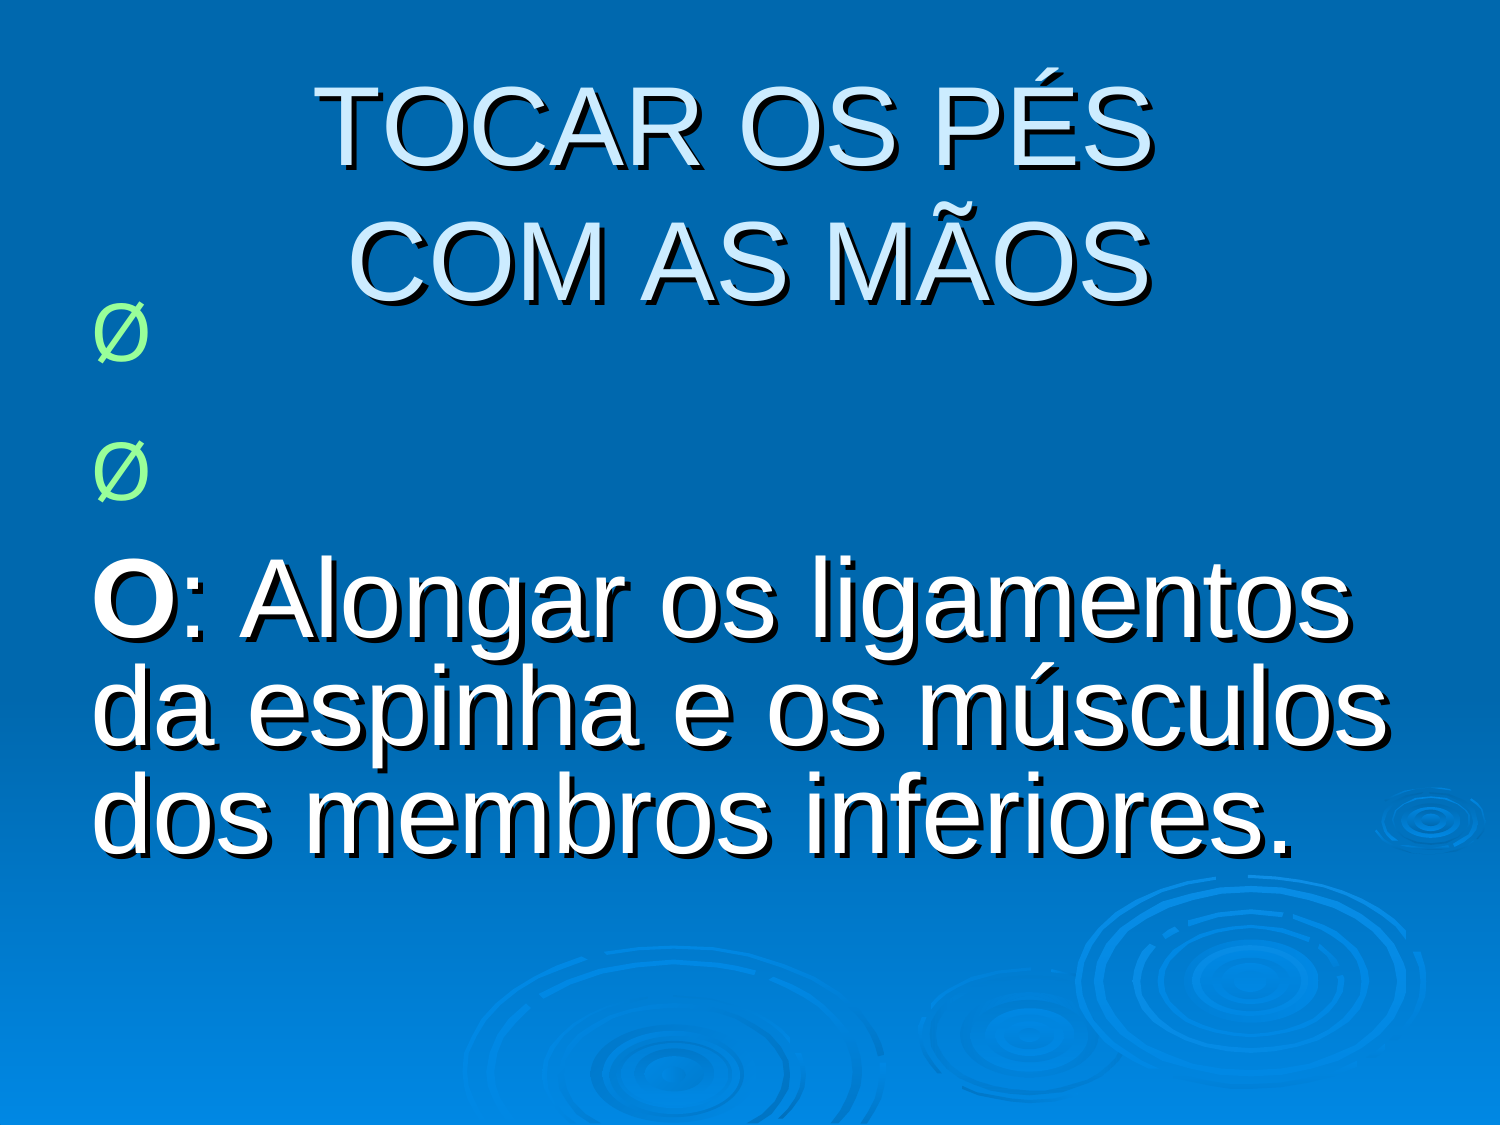

# TOCAR OS PÉS COM AS MÃOS
O: Alongar os ligamentos da espinha e os músculos dos membros inferiores.